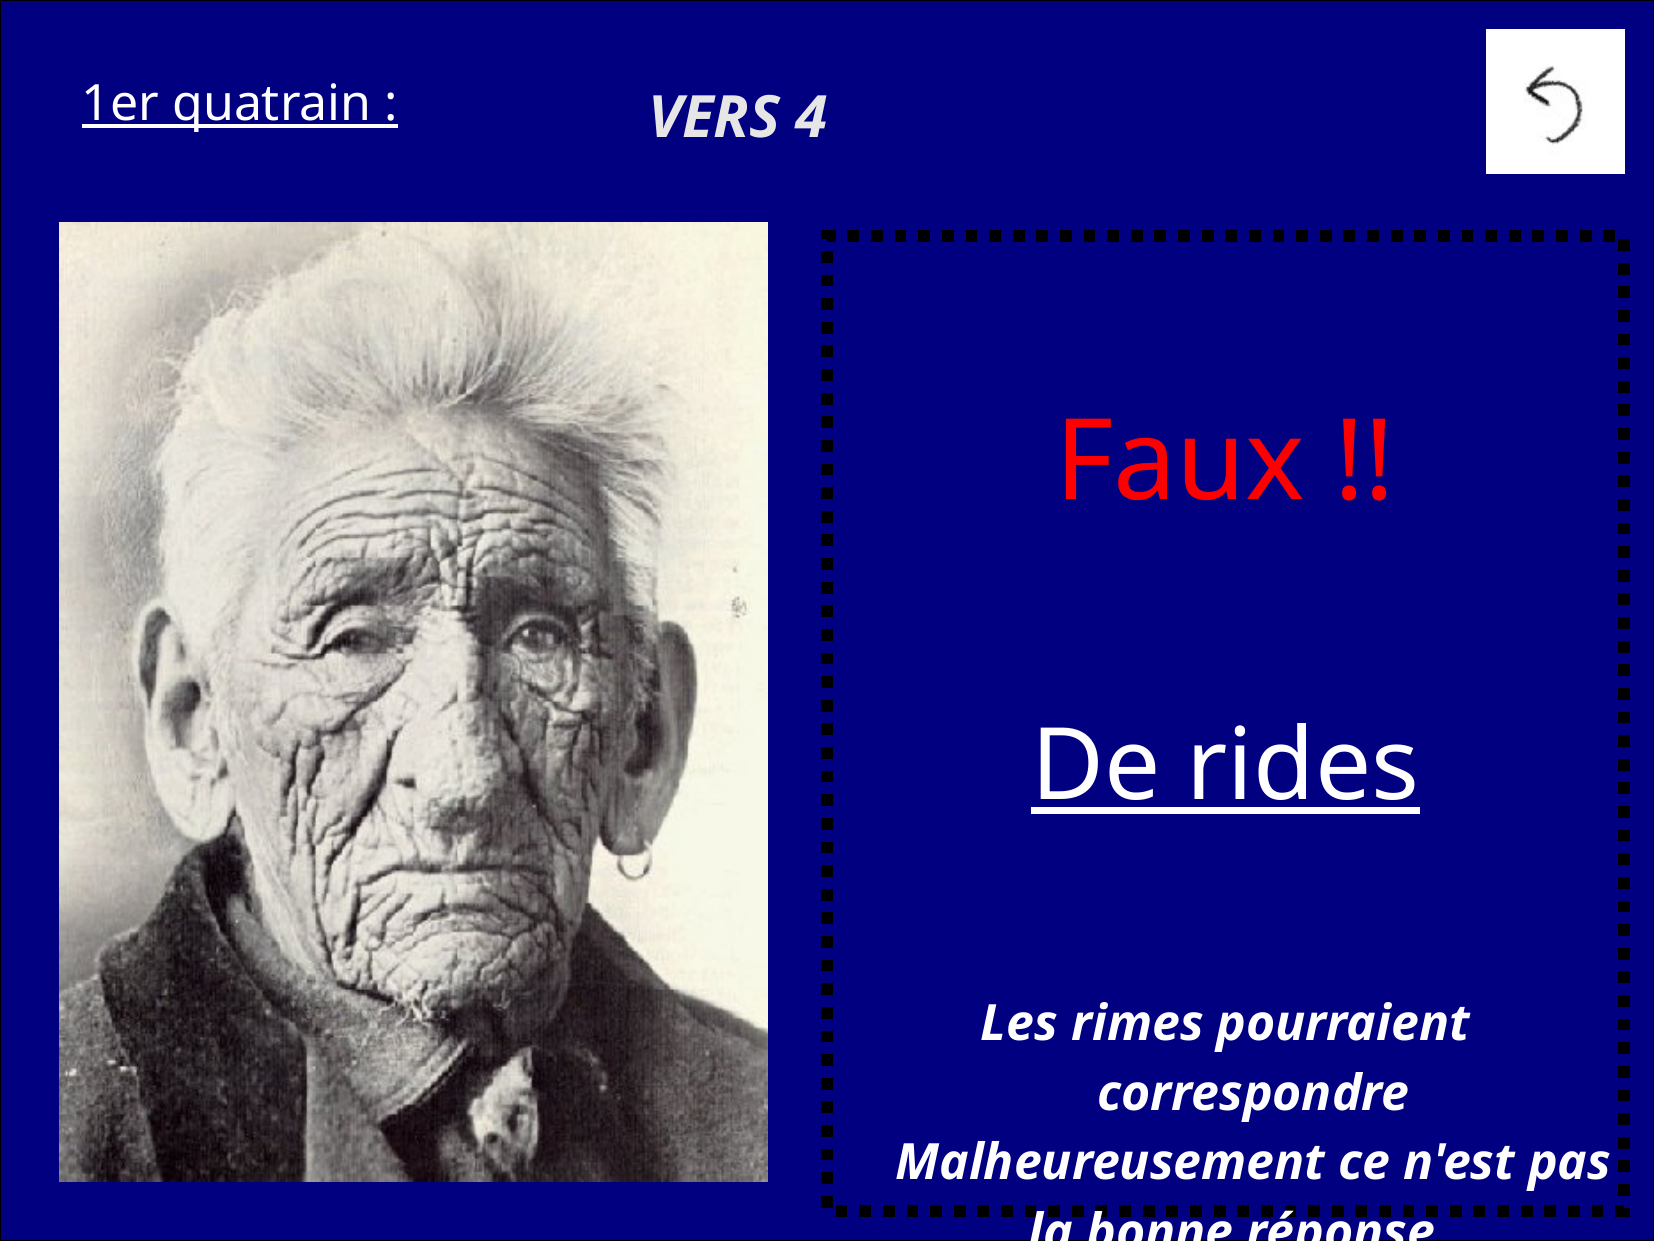

1er quatrain :
VERS 4
# Faux !!
De rides
Les rimes pourraient correspondre Malheureusement ce n'est pas la bonne réponse...